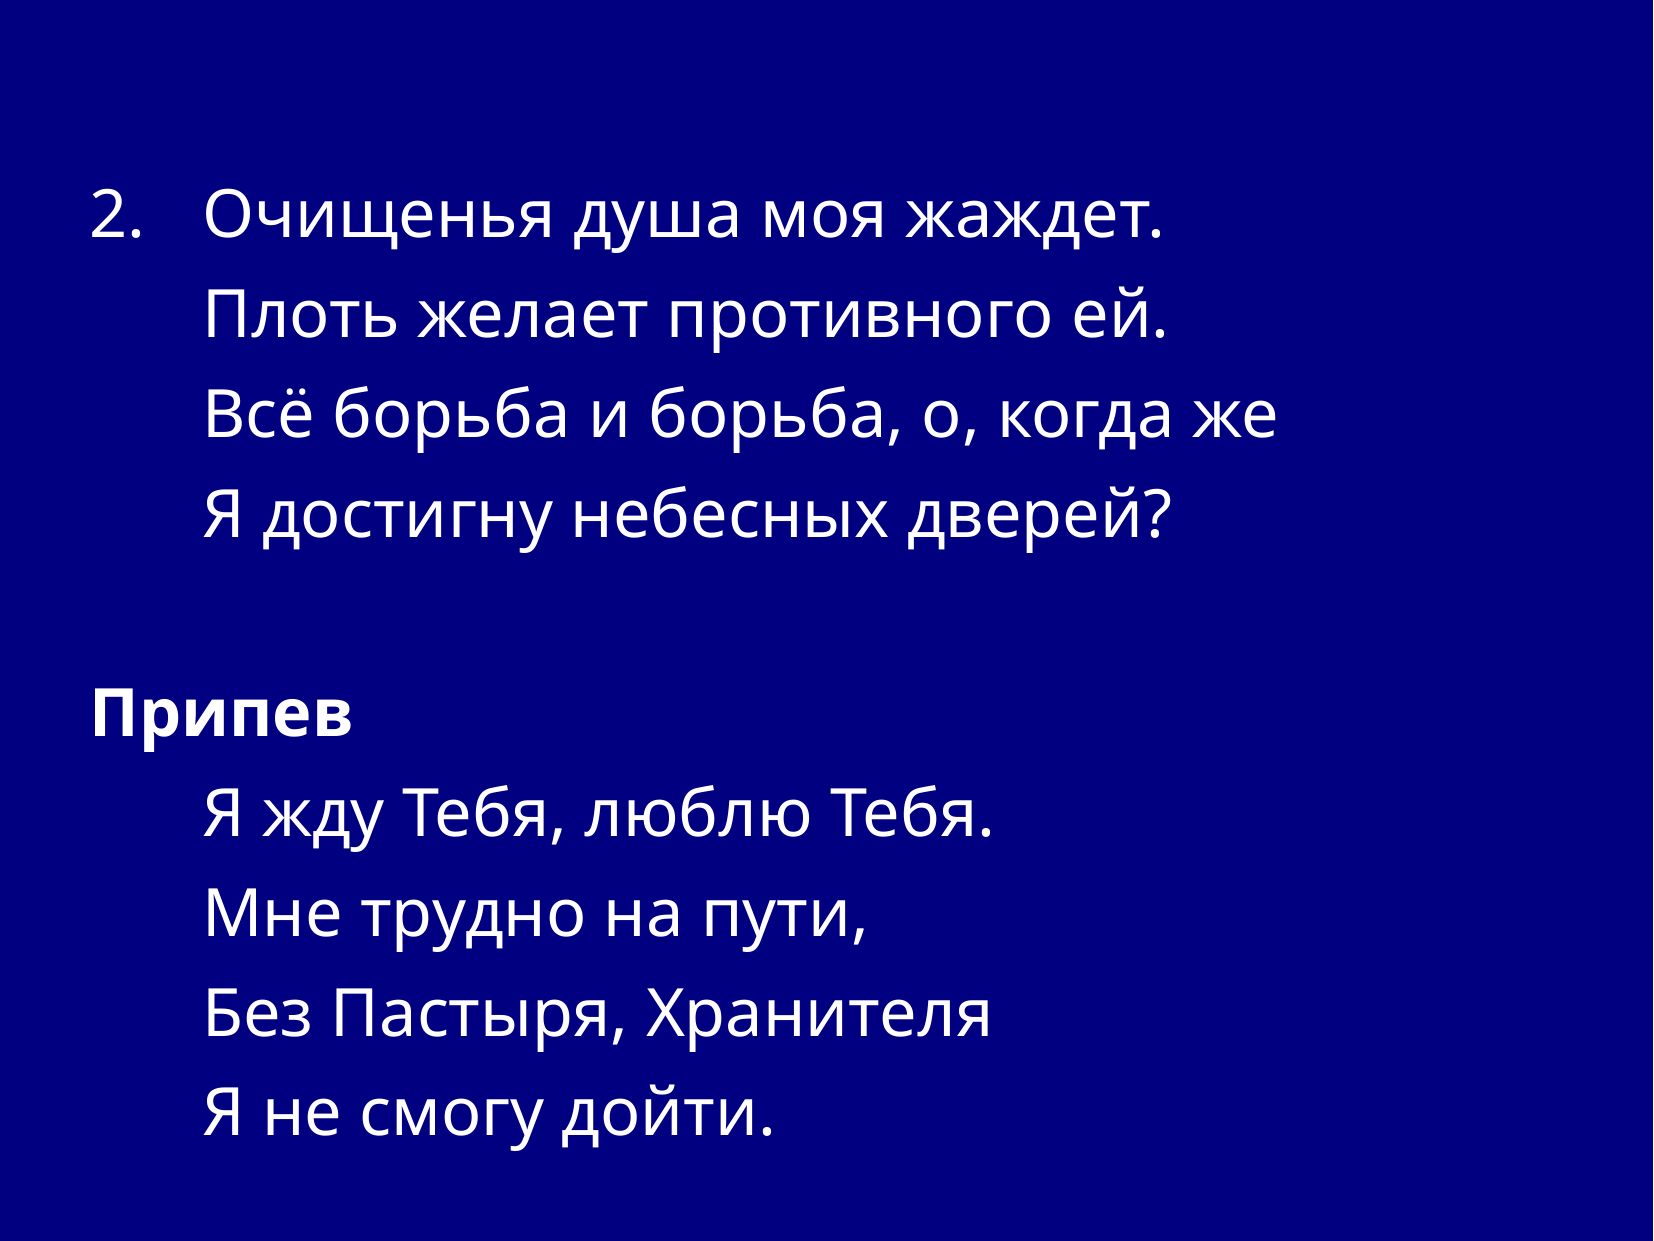

2.	Очищенья душа моя жаждет.
	Плоть желает противного ей.
	Всё борьба и борьба, о, когда же
	Я достигну небесных дверей?
Припев
	Я жду Тебя, люблю Тебя.
	Мне трудно на пути,
	Без Пастыря, Хранителя
	Я не смогу дойти.